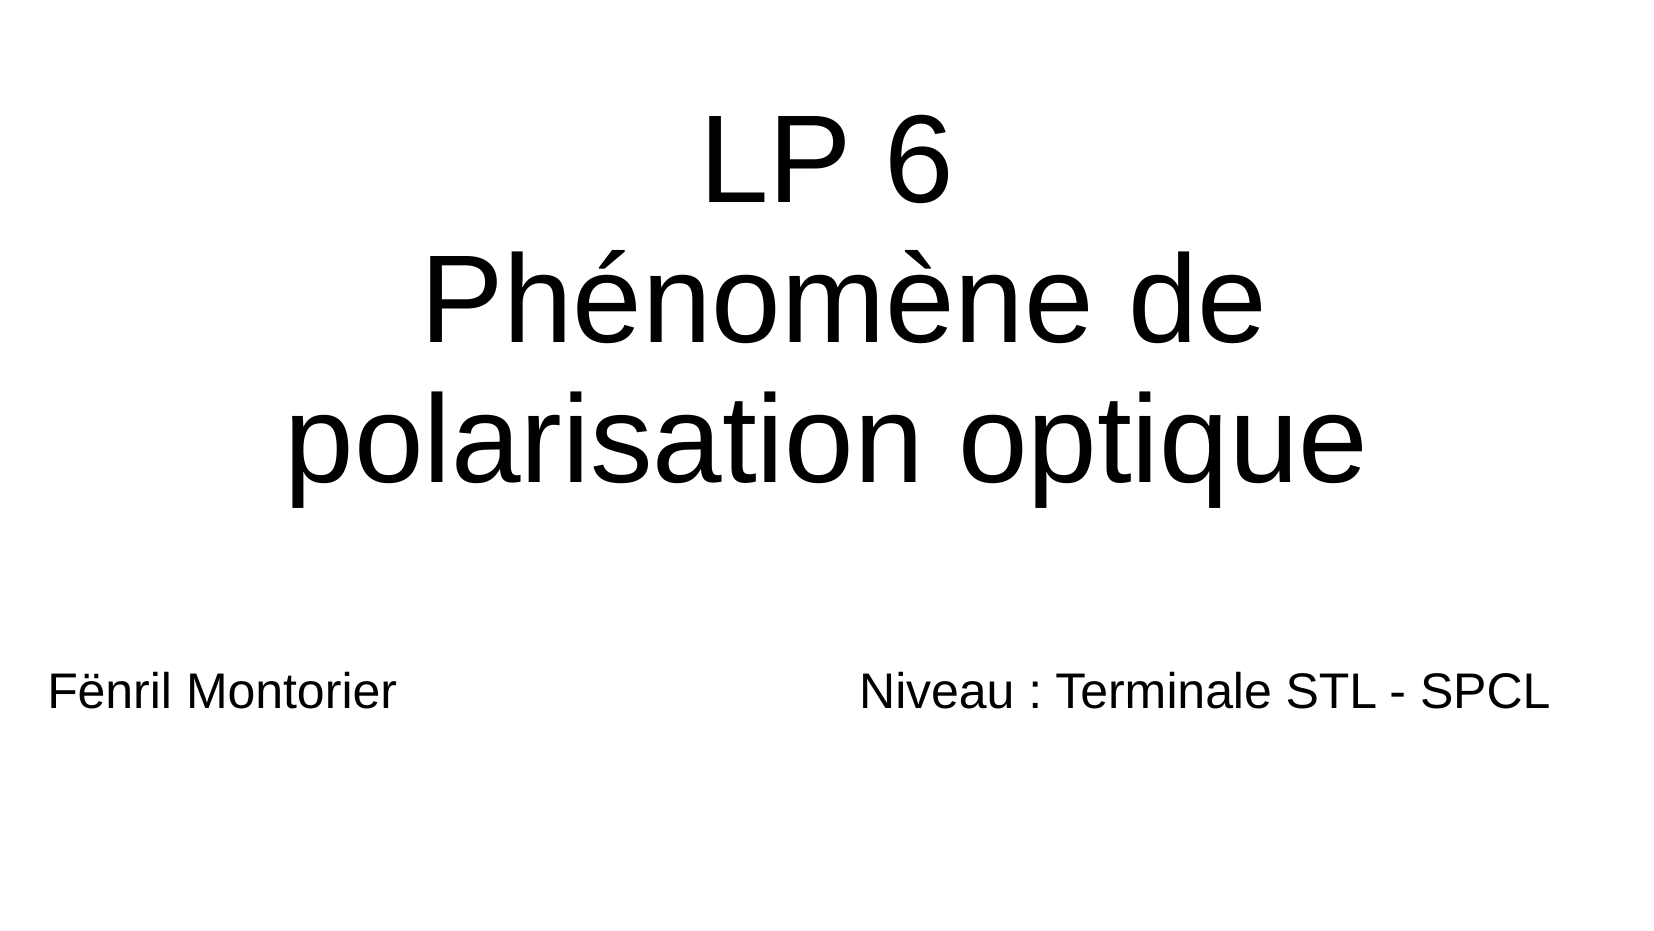

# LP 6 Phénomène de polarisation optique
Fënril Montorier							Niveau : Terminale STL - SPCL